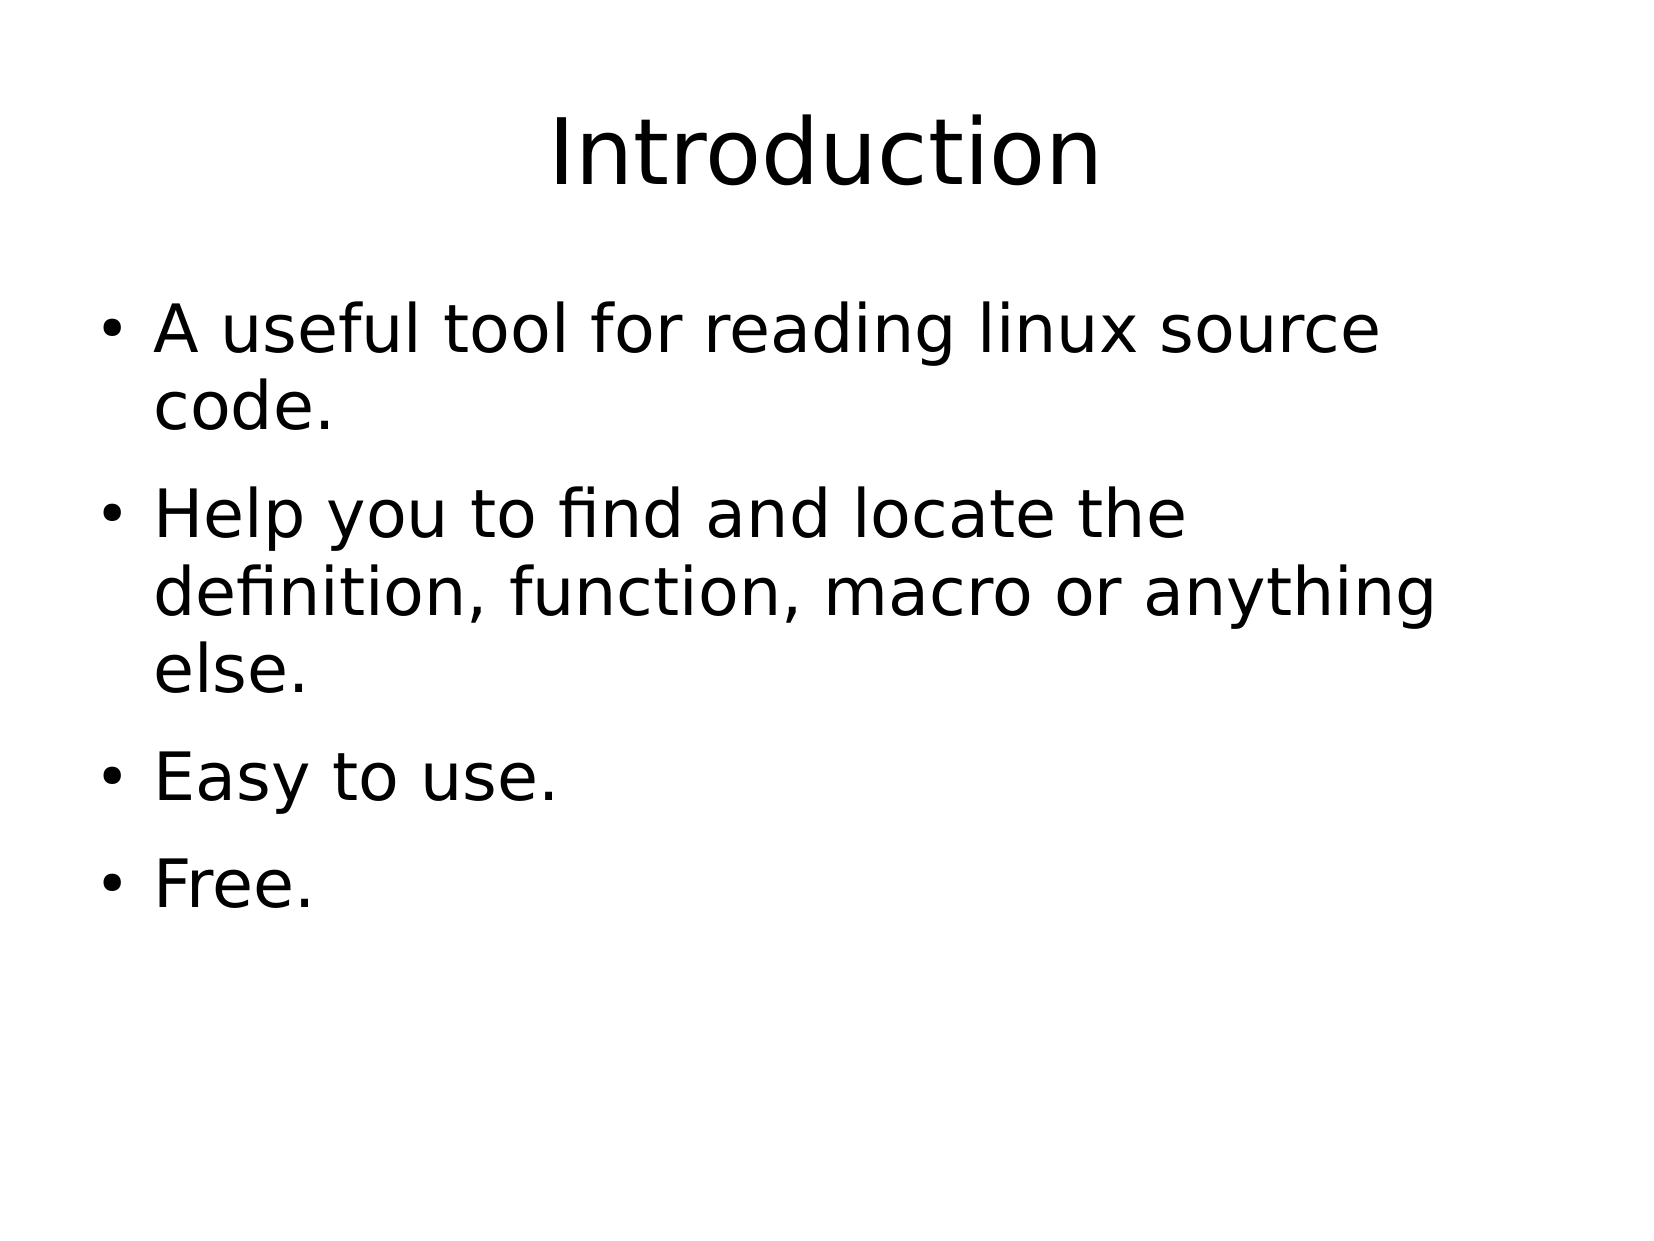

# Introduction
A useful tool for reading linux source code.
Help you to find and locate the definition, function, macro or anything else.
Easy to use.
Free.